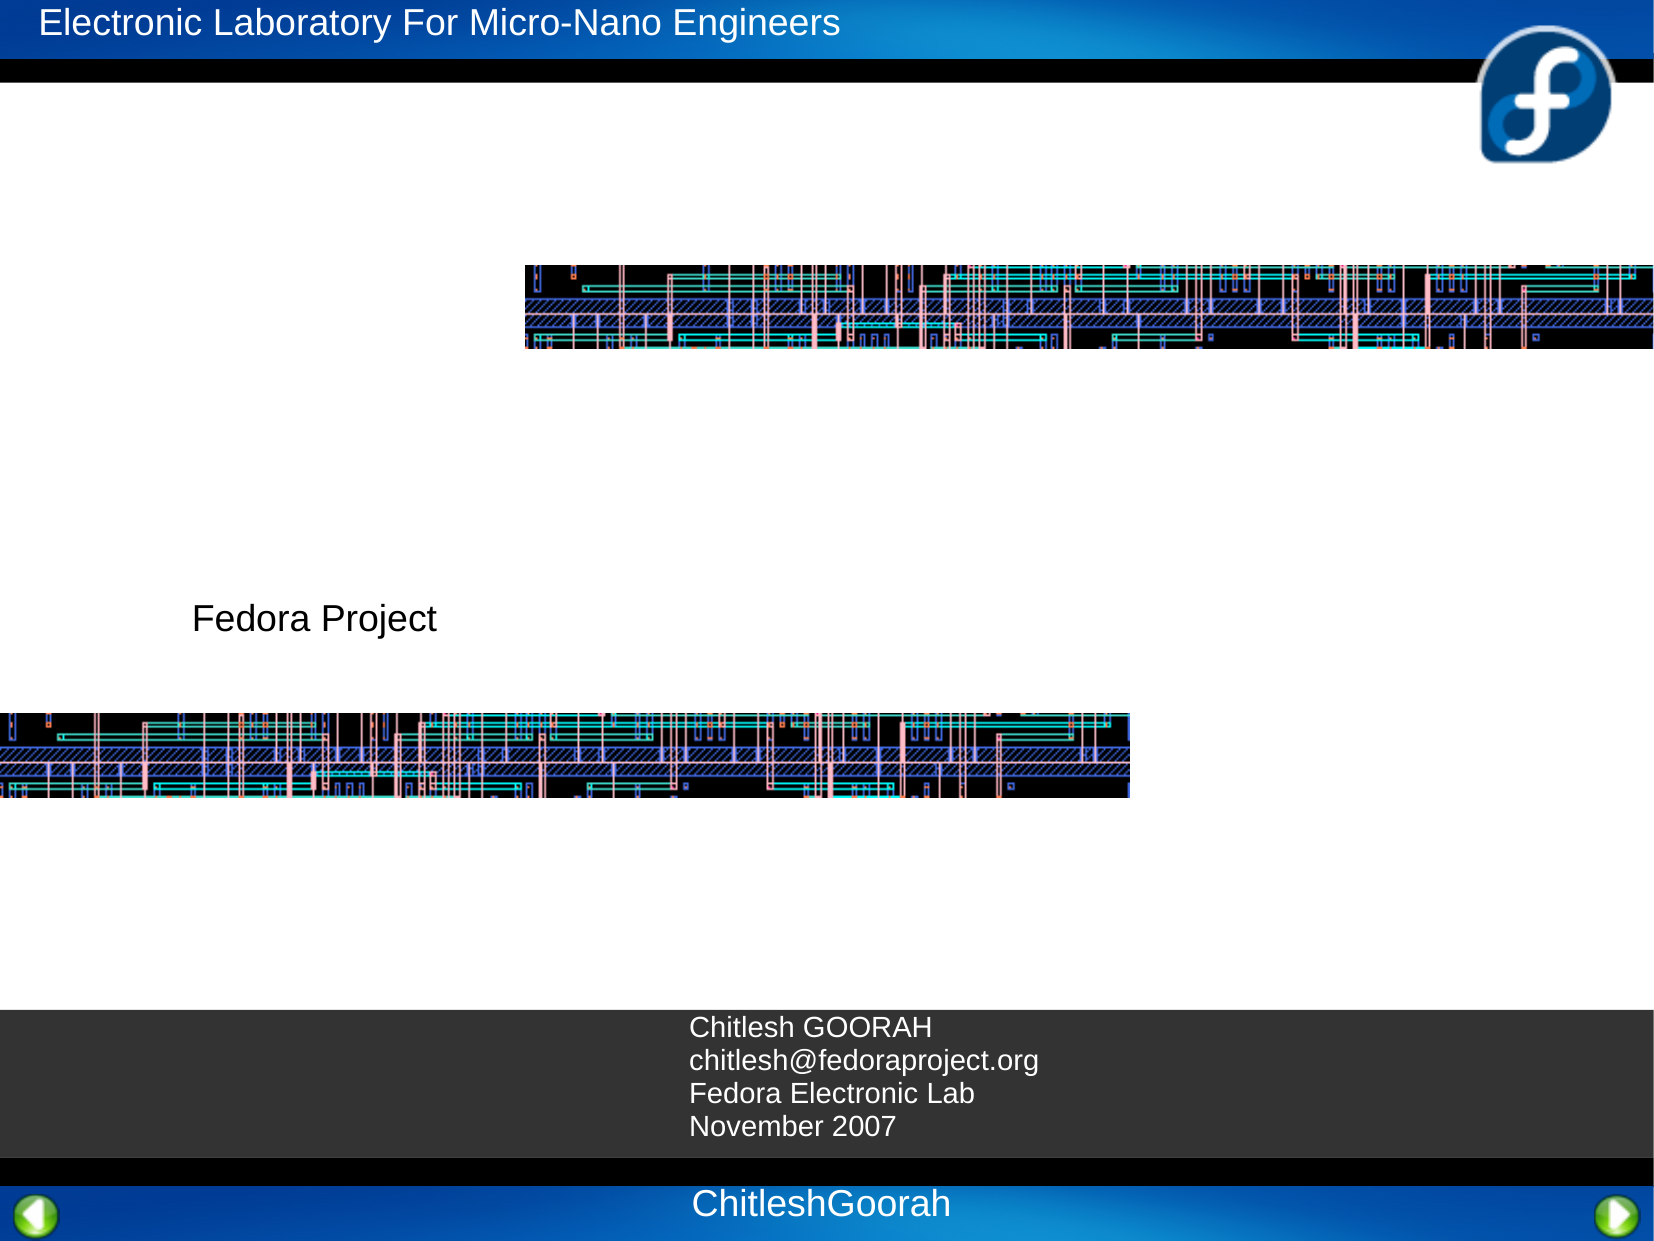

Fedora Project
Chitlesh GOORAH
chitlesh@fedoraproject.org
Fedora Electronic Lab
November 2007